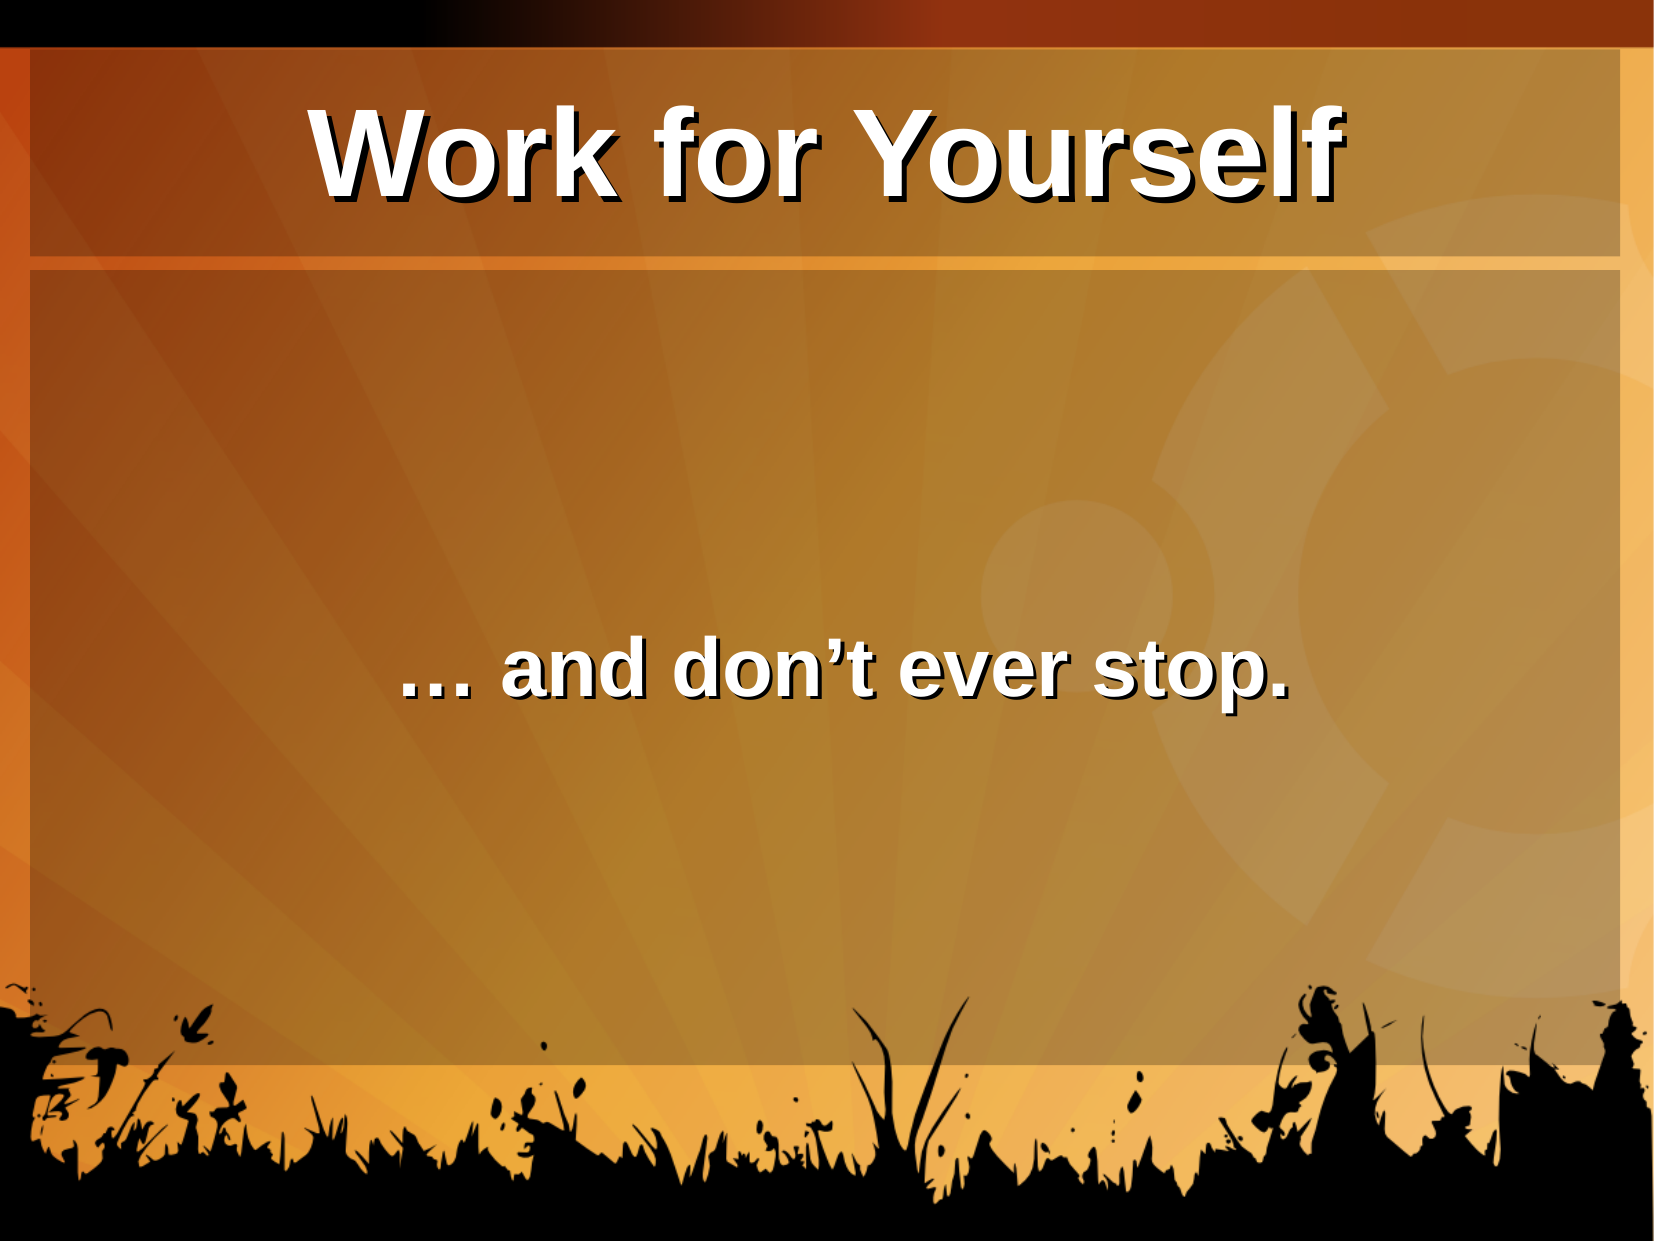

# Work for Yourself
… and don’t ever stop.